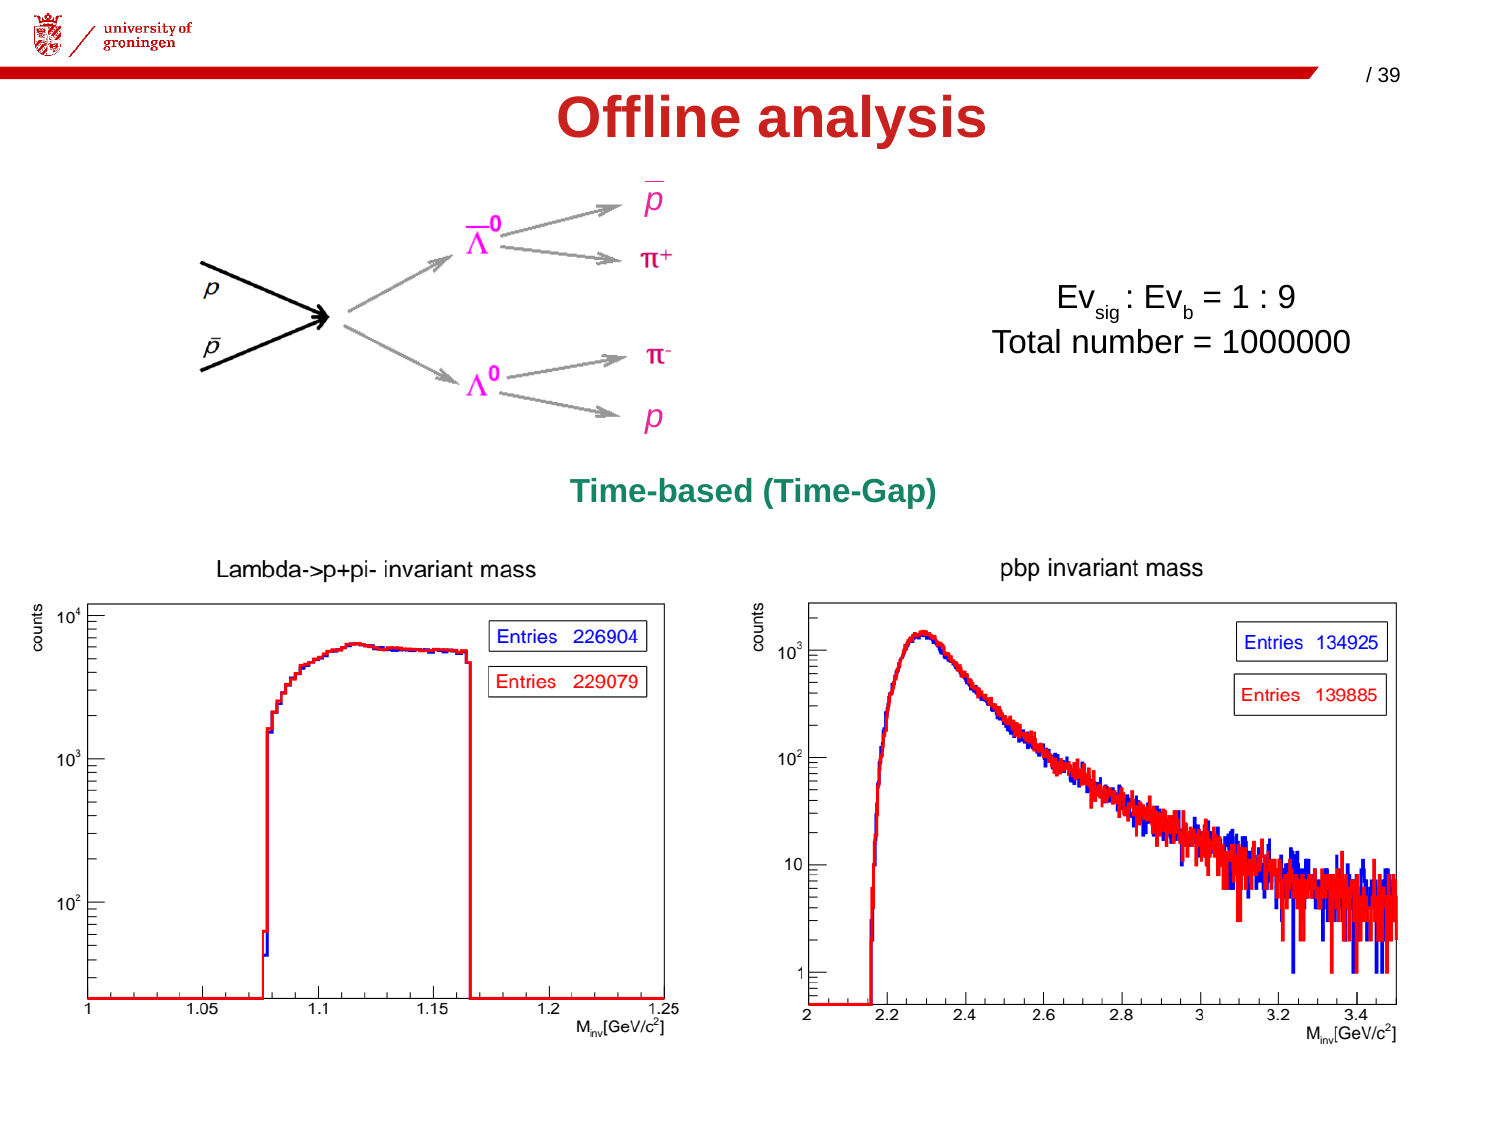

Offline analysis
p
Evsig : Evb = 1 : 9
Total number = 1000000
p
Time-based (Time-Gap)